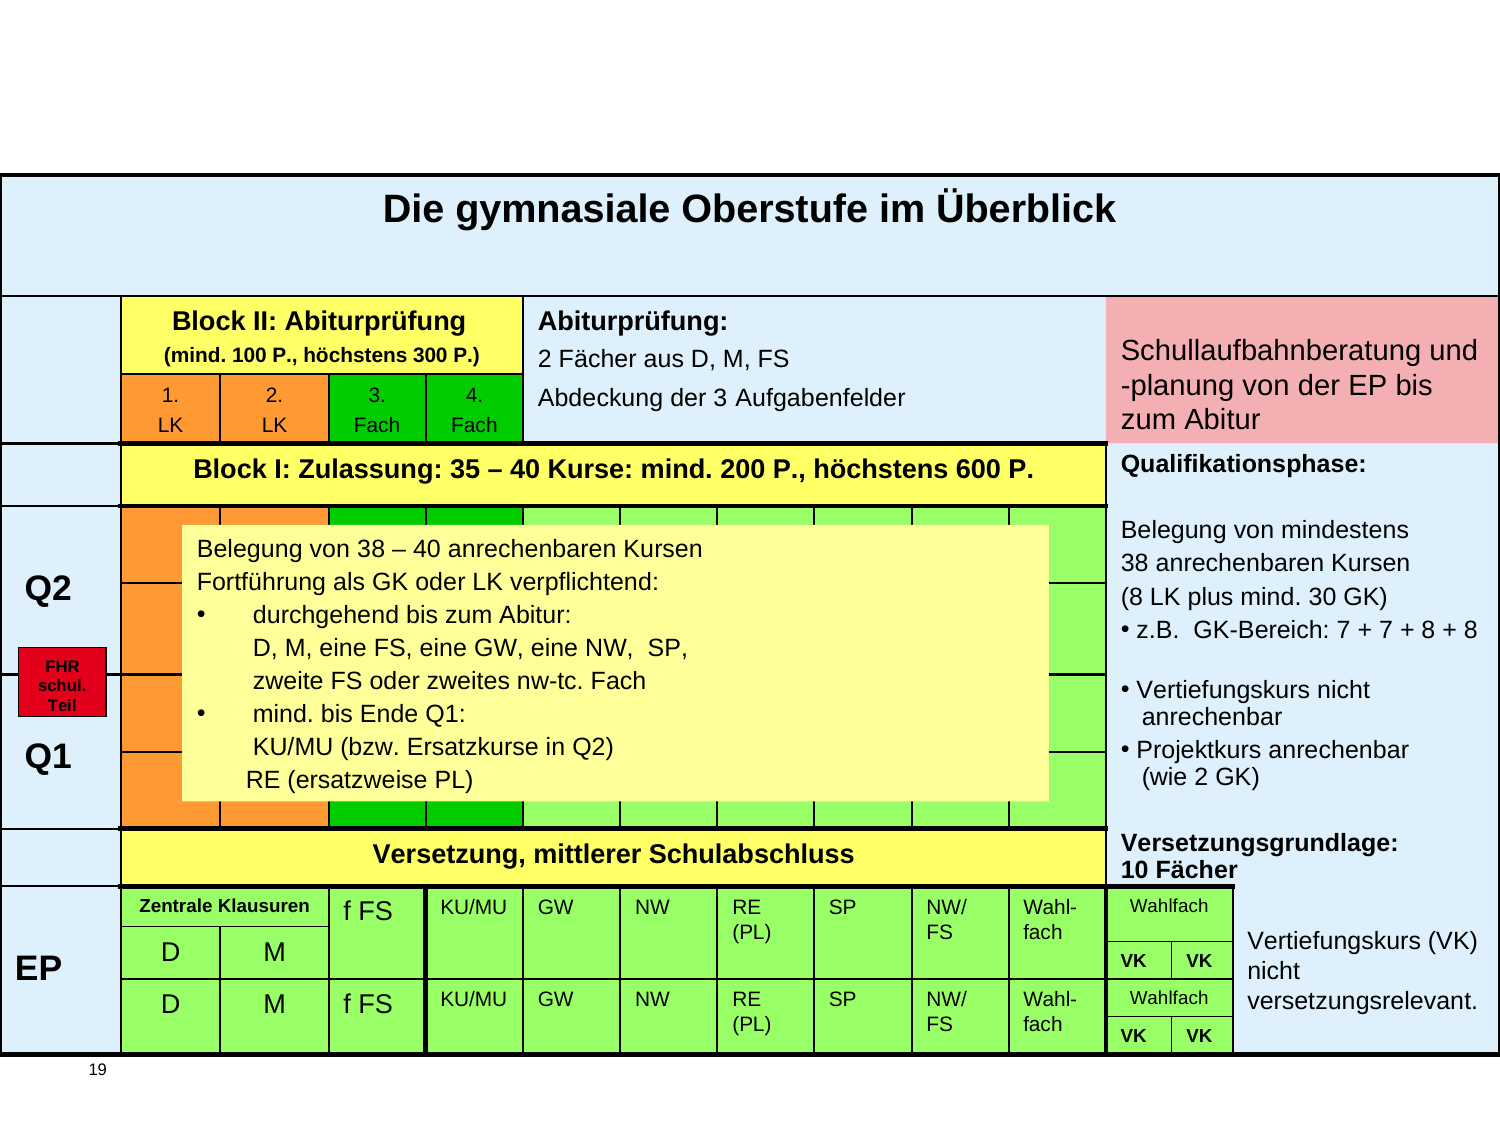

Die gymnasiale Oberstufe im Überblick
Block II: Abiturprüfung
(mind. 100 P., höchstens 300 P.)
Abiturprüfung:
2 Fächer aus D, M, FS
Abdeckung der 3 Aufgabenfelder
Schullaufbahnberatung und -planung von der EP bis zum Abitur
1.
LK
2.
LK
3.
Fach
4.
Fach
Block I: Zulassung: 35 – 40 Kurse: mind. 200 P., höchstens 600 P.
Qualifikationsphase:
Belegung von mindestens
38 anrechenbaren Kursen
(8 LK plus mind. 30 GK)
 z.B. GK-Bereich: 7 + 7 + 8 + 8
 Vertiefungskurs nicht
 anrechenbar
 Projektkurs anrechenbar
 (wie 2 GK)
Versetzungsgrundlage: 10 Fächer
 Q2
 Q1
Versetzung, mittlerer Schulabschluss
EP
Zentrale Klausuren
f FS
KU/MU
GW
NW
RE (PL)
SP
NW/ FS
Wahl-fach
Wahlfach
Vertiefungskurs (VK) nicht versetzungsrelevant.
D
M
VK
VK
D
M
f FS
KU/MU
GW
NW
RE (PL)
SP
NW/ FS
Wahl-fach
Wahlfach
VK
VK
#
Belegung von 38 – 40 anrechenbaren Kursen
Fortführung als GK oder LK verpflichtend:
durchgehend bis zum Abitur:
	D, M, eine FS, eine GW, eine NW, SP,
	zweite FS oder zweites nw-tc. Fach
mind. bis Ende Q1:
	KU/MU (bzw. Ersatzkurse in Q2)
 RE (ersatzweise PL)
FHR schul. Teil